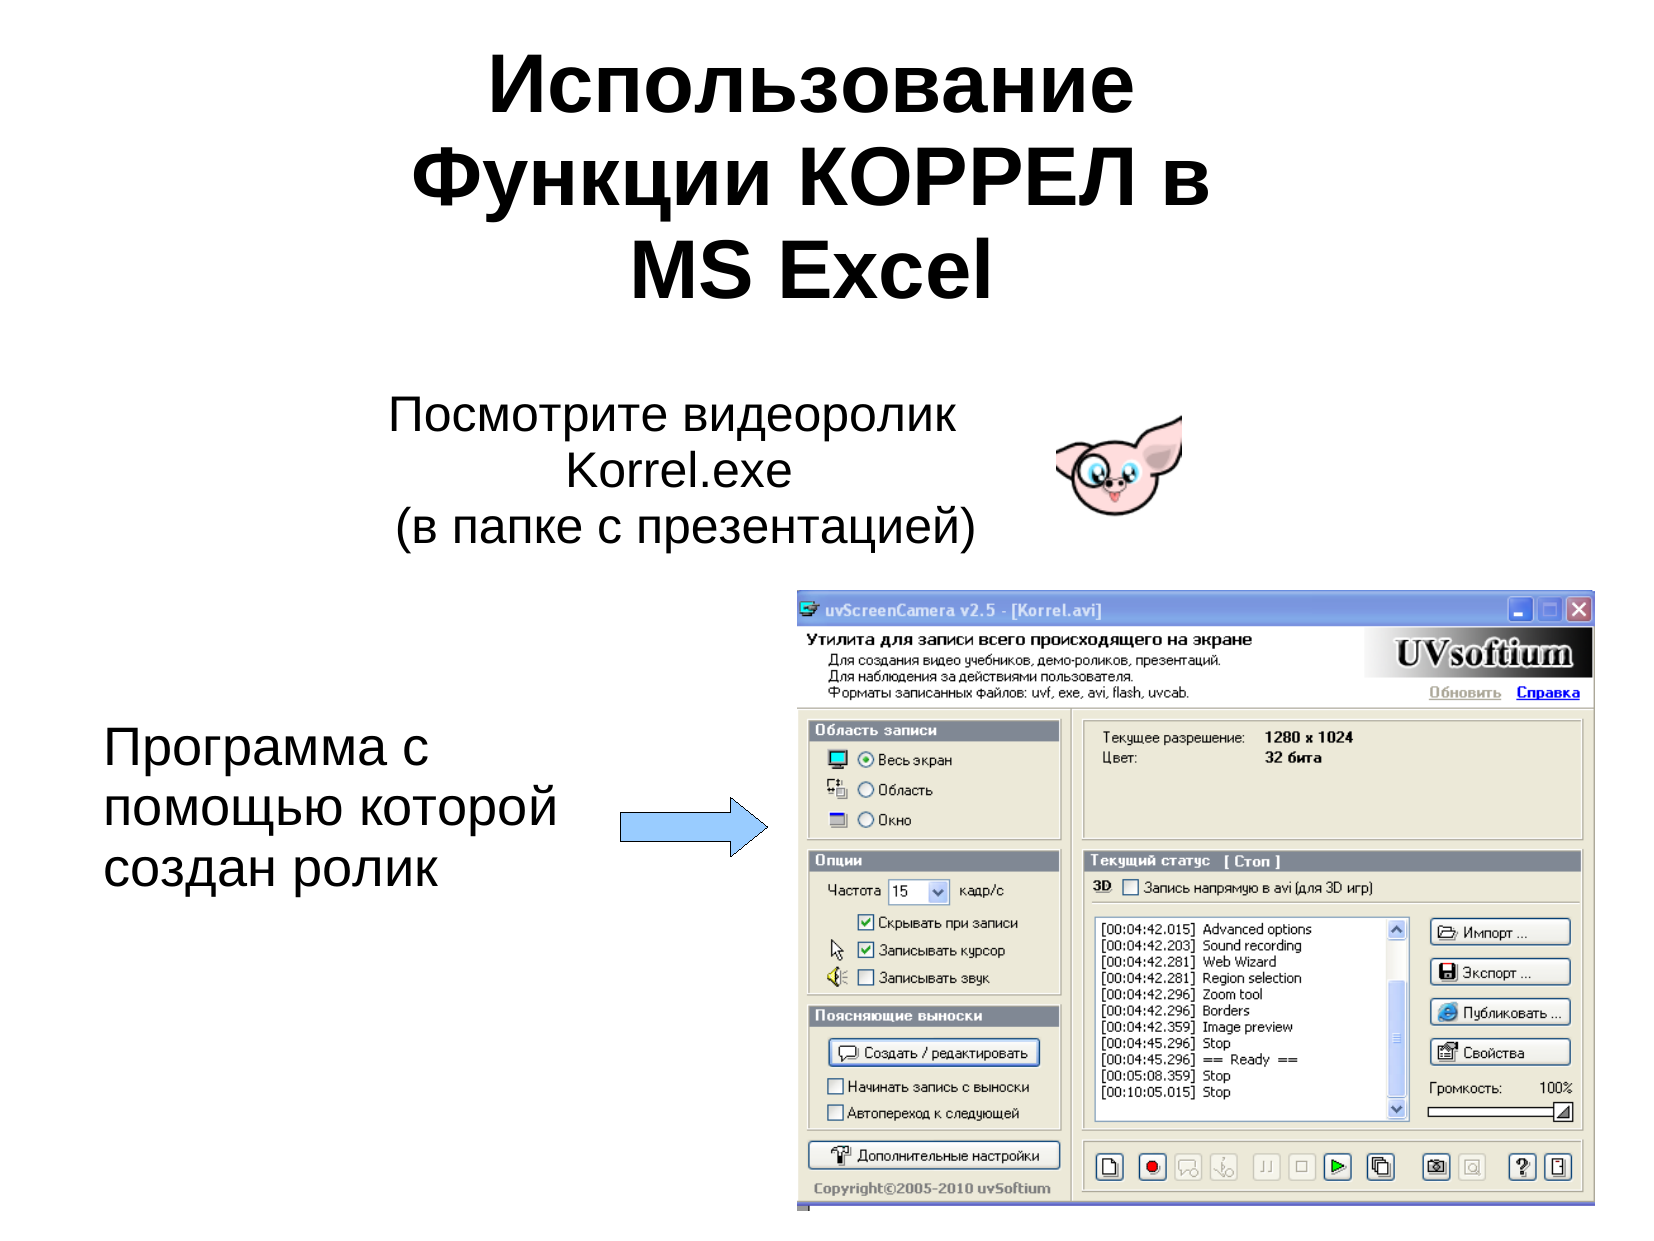

Использование Функции КОРРЕЛ в MS Excel
Посмотрите видеоролик
Korrel.exe
 (в папке c презентацией)
Программа с помощью которой создан ролик